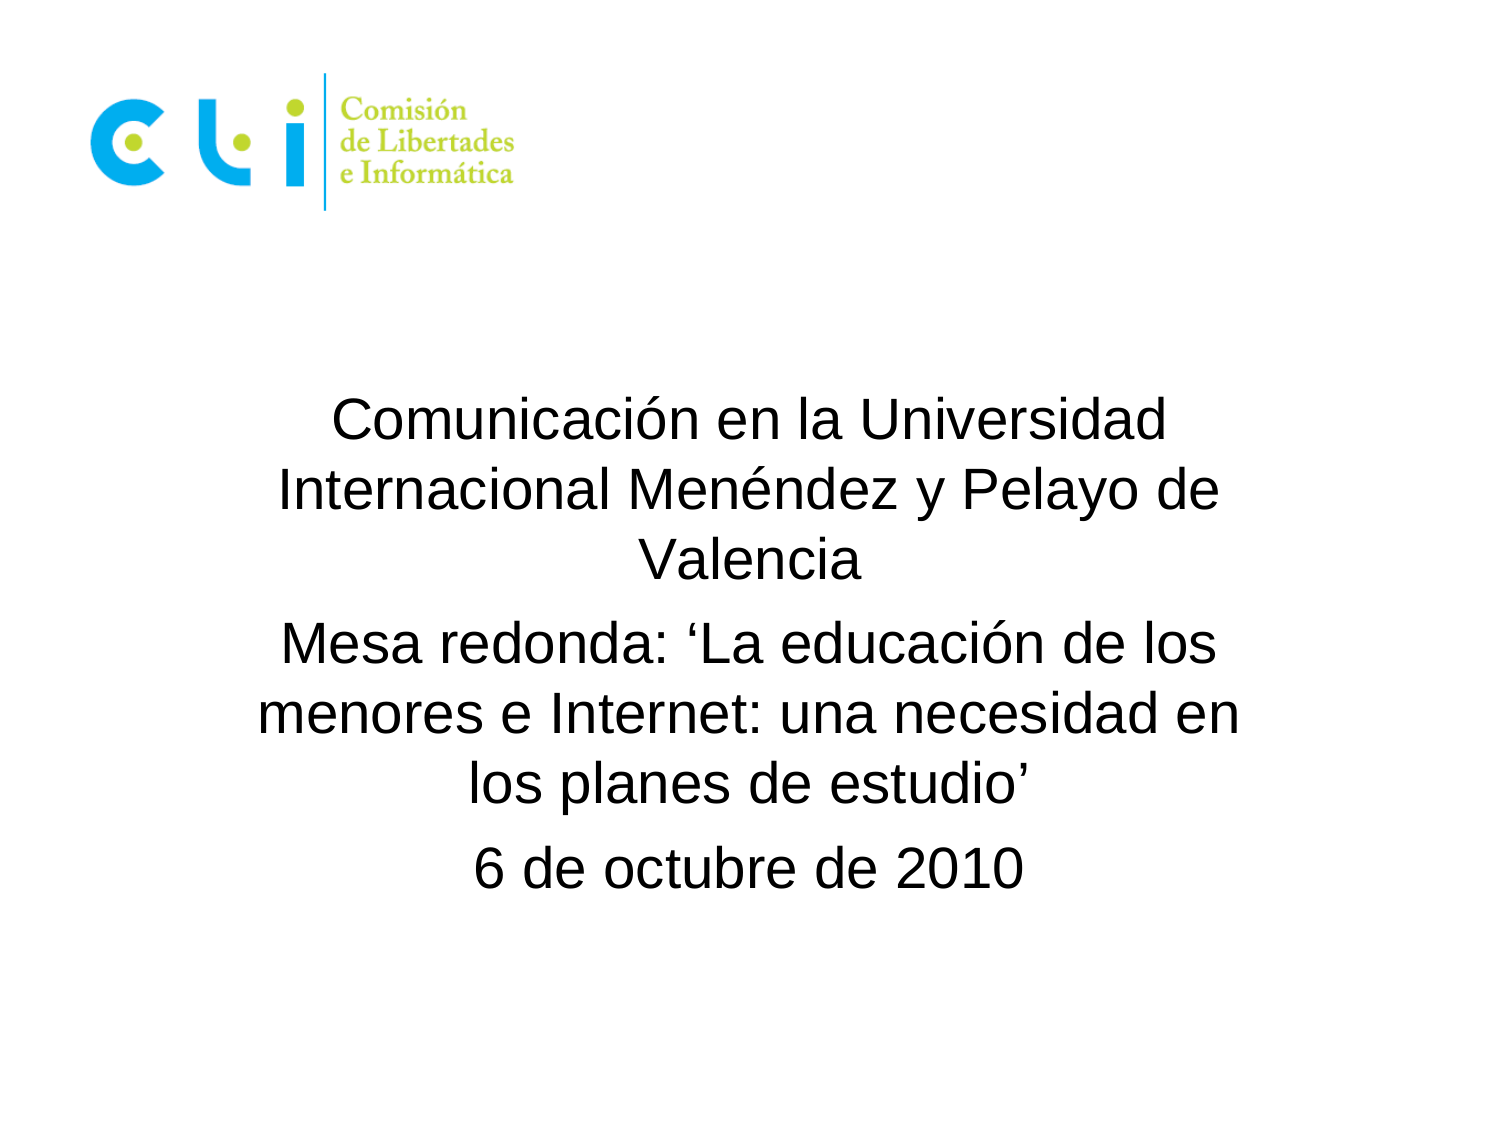

# Comunicación en la Universidad Internacional Menéndez y Pelayo de Valencia
Mesa redonda: ‘La educación de los menores e Internet: una necesidad en los planes de estudio’
6 de octubre de 2010